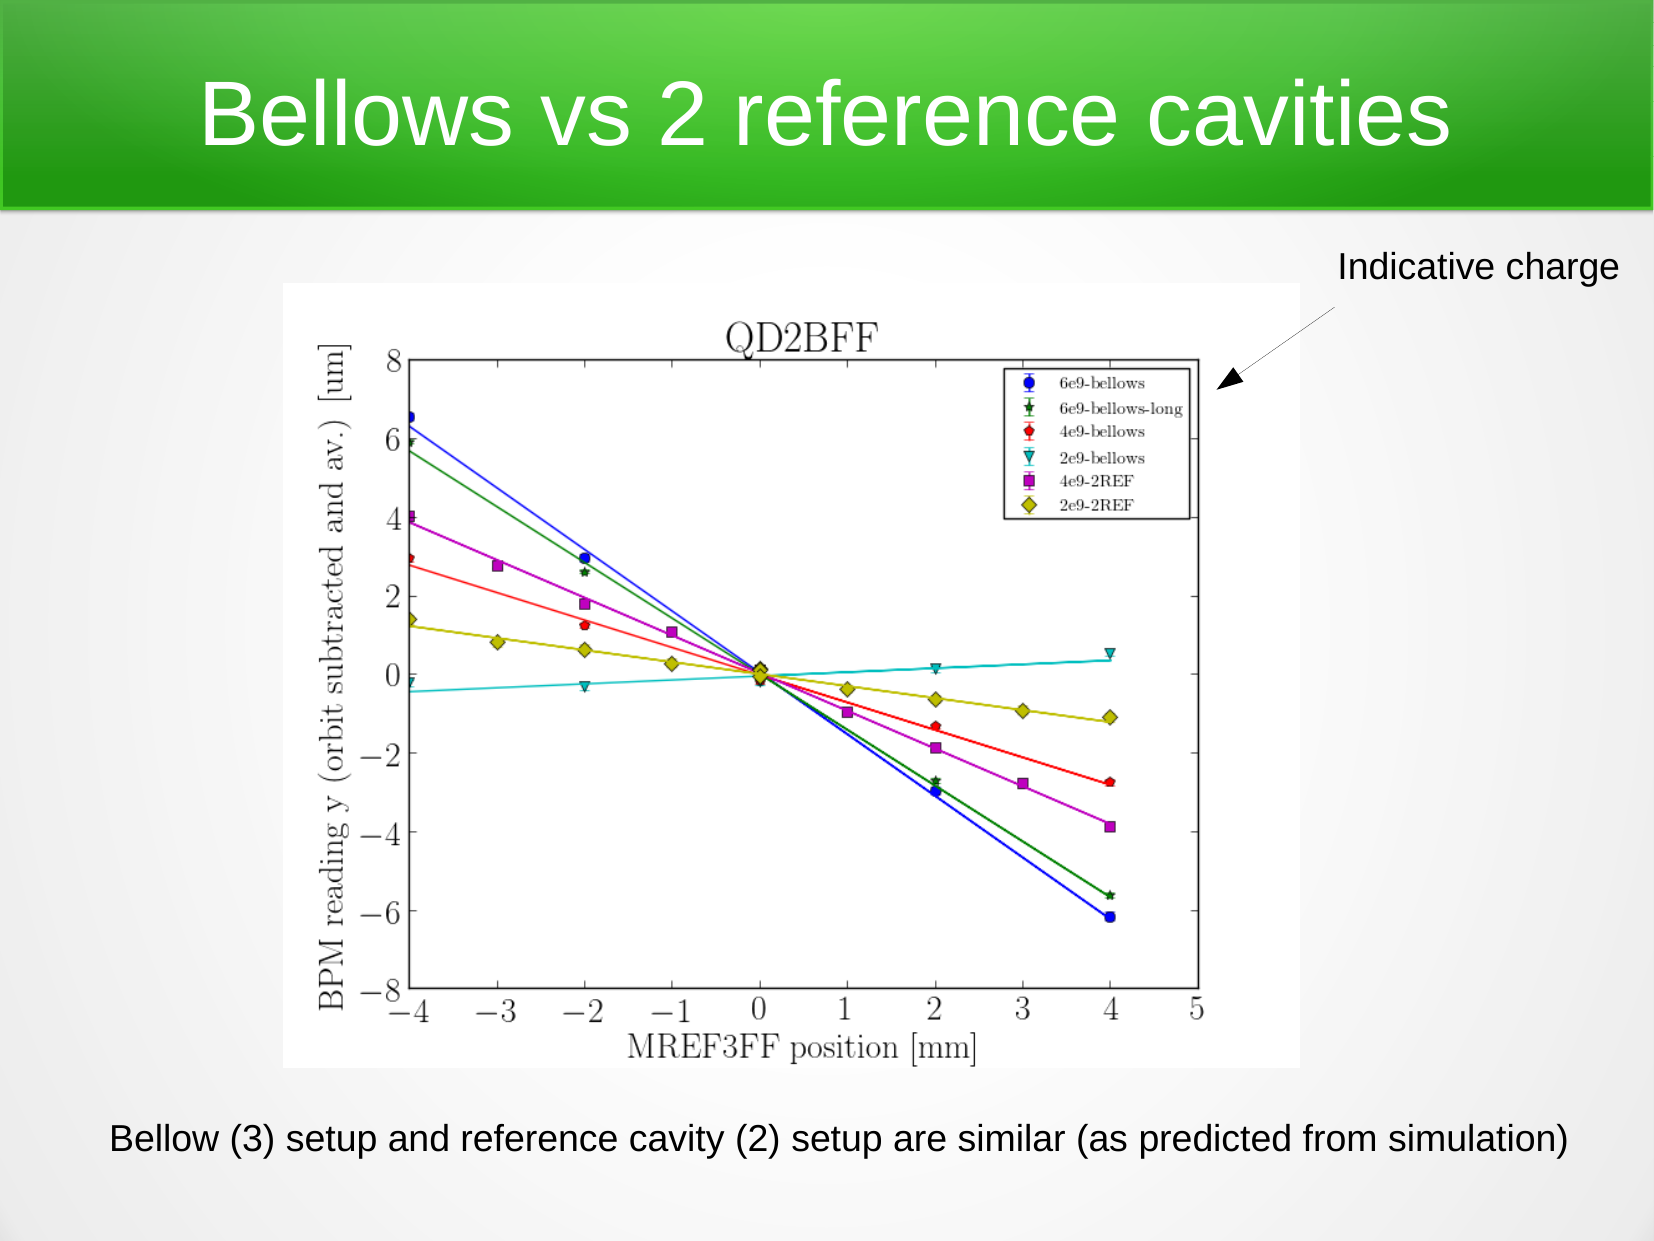

# Bellows vs 2 reference cavities
Indicative charge
Bellow (3) setup and reference cavity (2) setup are similar (as predicted from simulation)